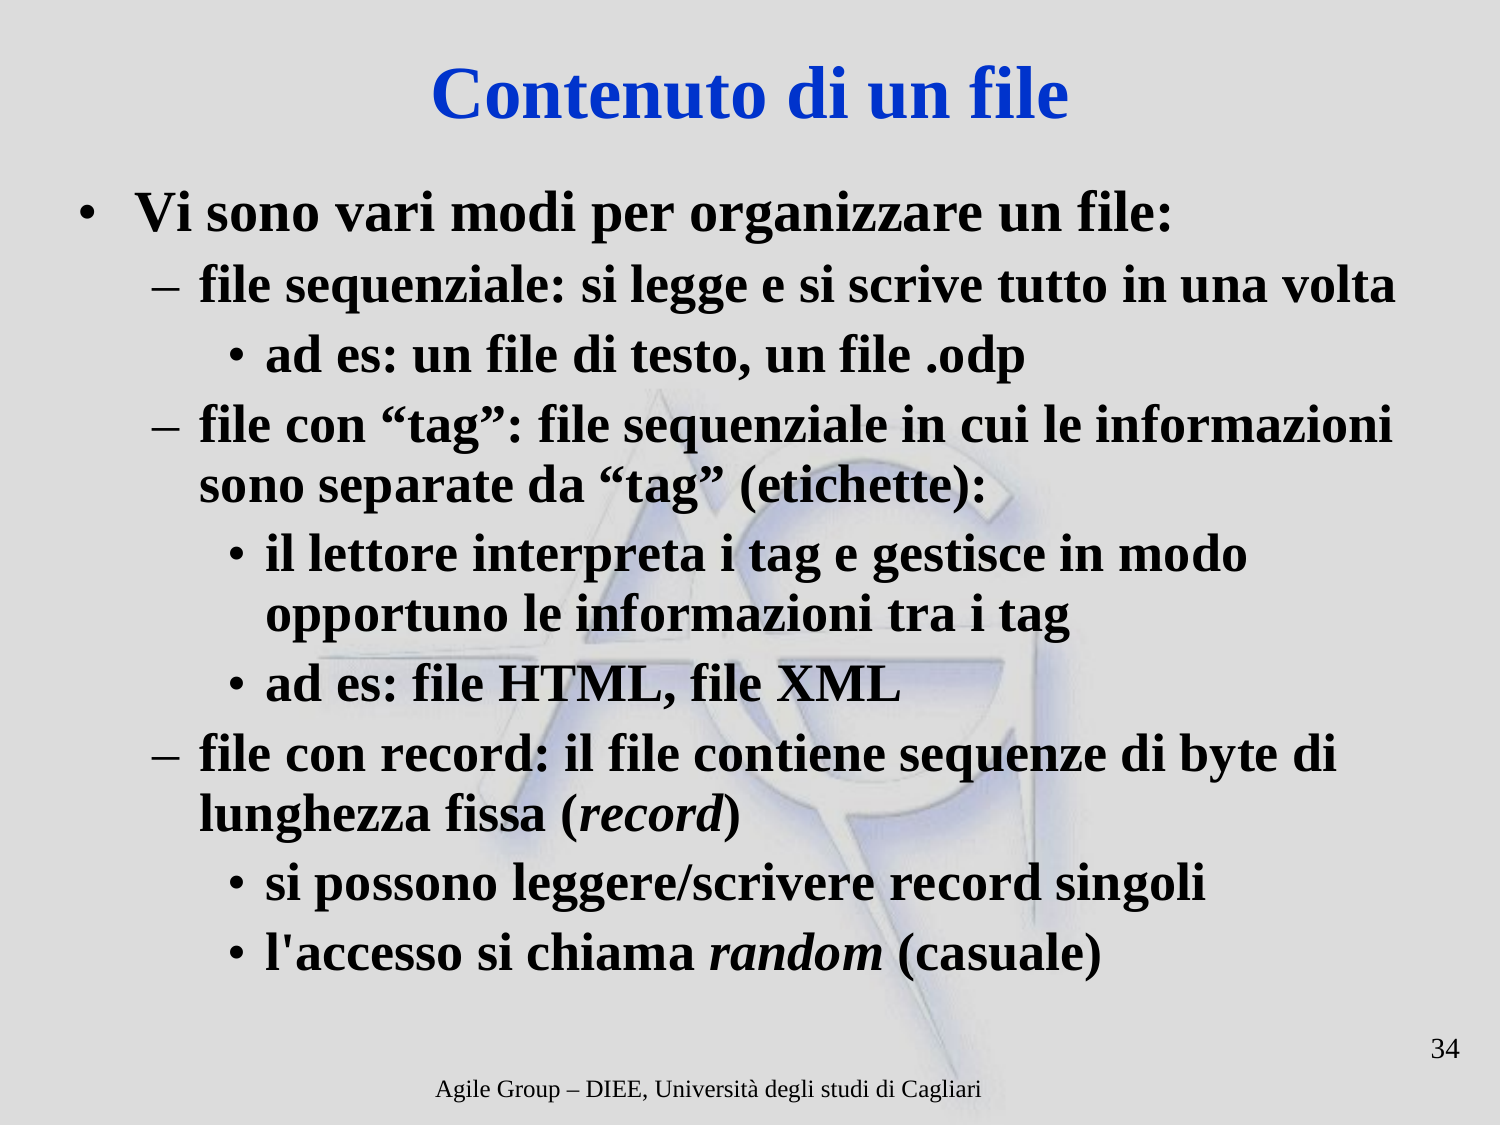

# Contenuto di un file
Vi sono vari modi per organizzare un file:
file sequenziale: si legge e si scrive tutto in una volta
ad es: un file di testo, un file .odp
file con “tag”: file sequenziale in cui le informazioni sono separate da “tag” (etichette):
il lettore interpreta i tag e gestisce in modo opportuno le informazioni tra i tag
ad es: file HTML, file XML
file con record: il file contiene sequenze di byte di lunghezza fissa (record)
si possono leggere/scrivere record singoli
l'accesso si chiama random (casuale)
34